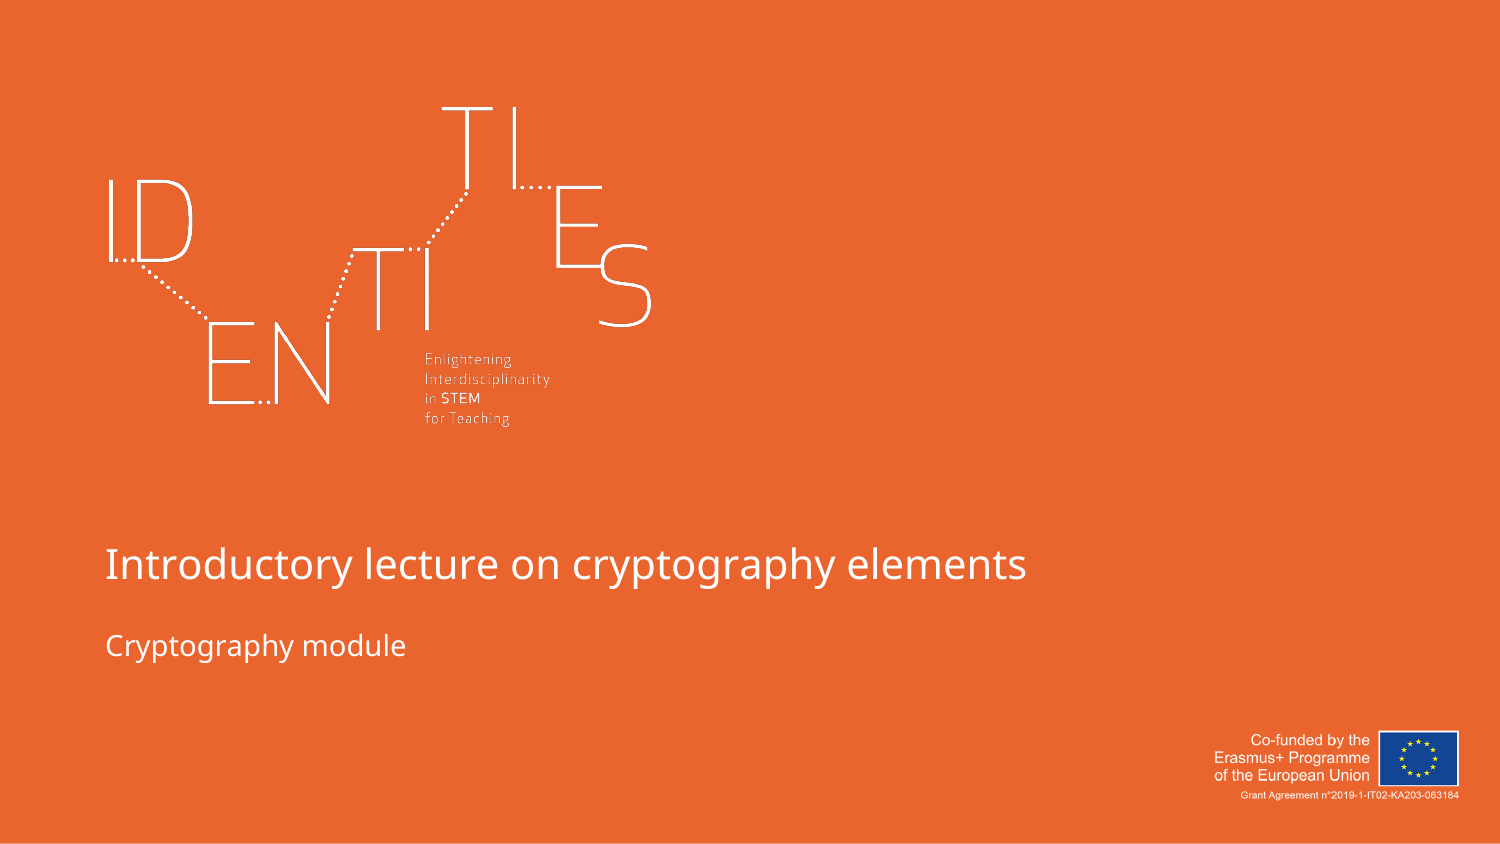

Introductory lecture on cryptography elements
Cryptography module